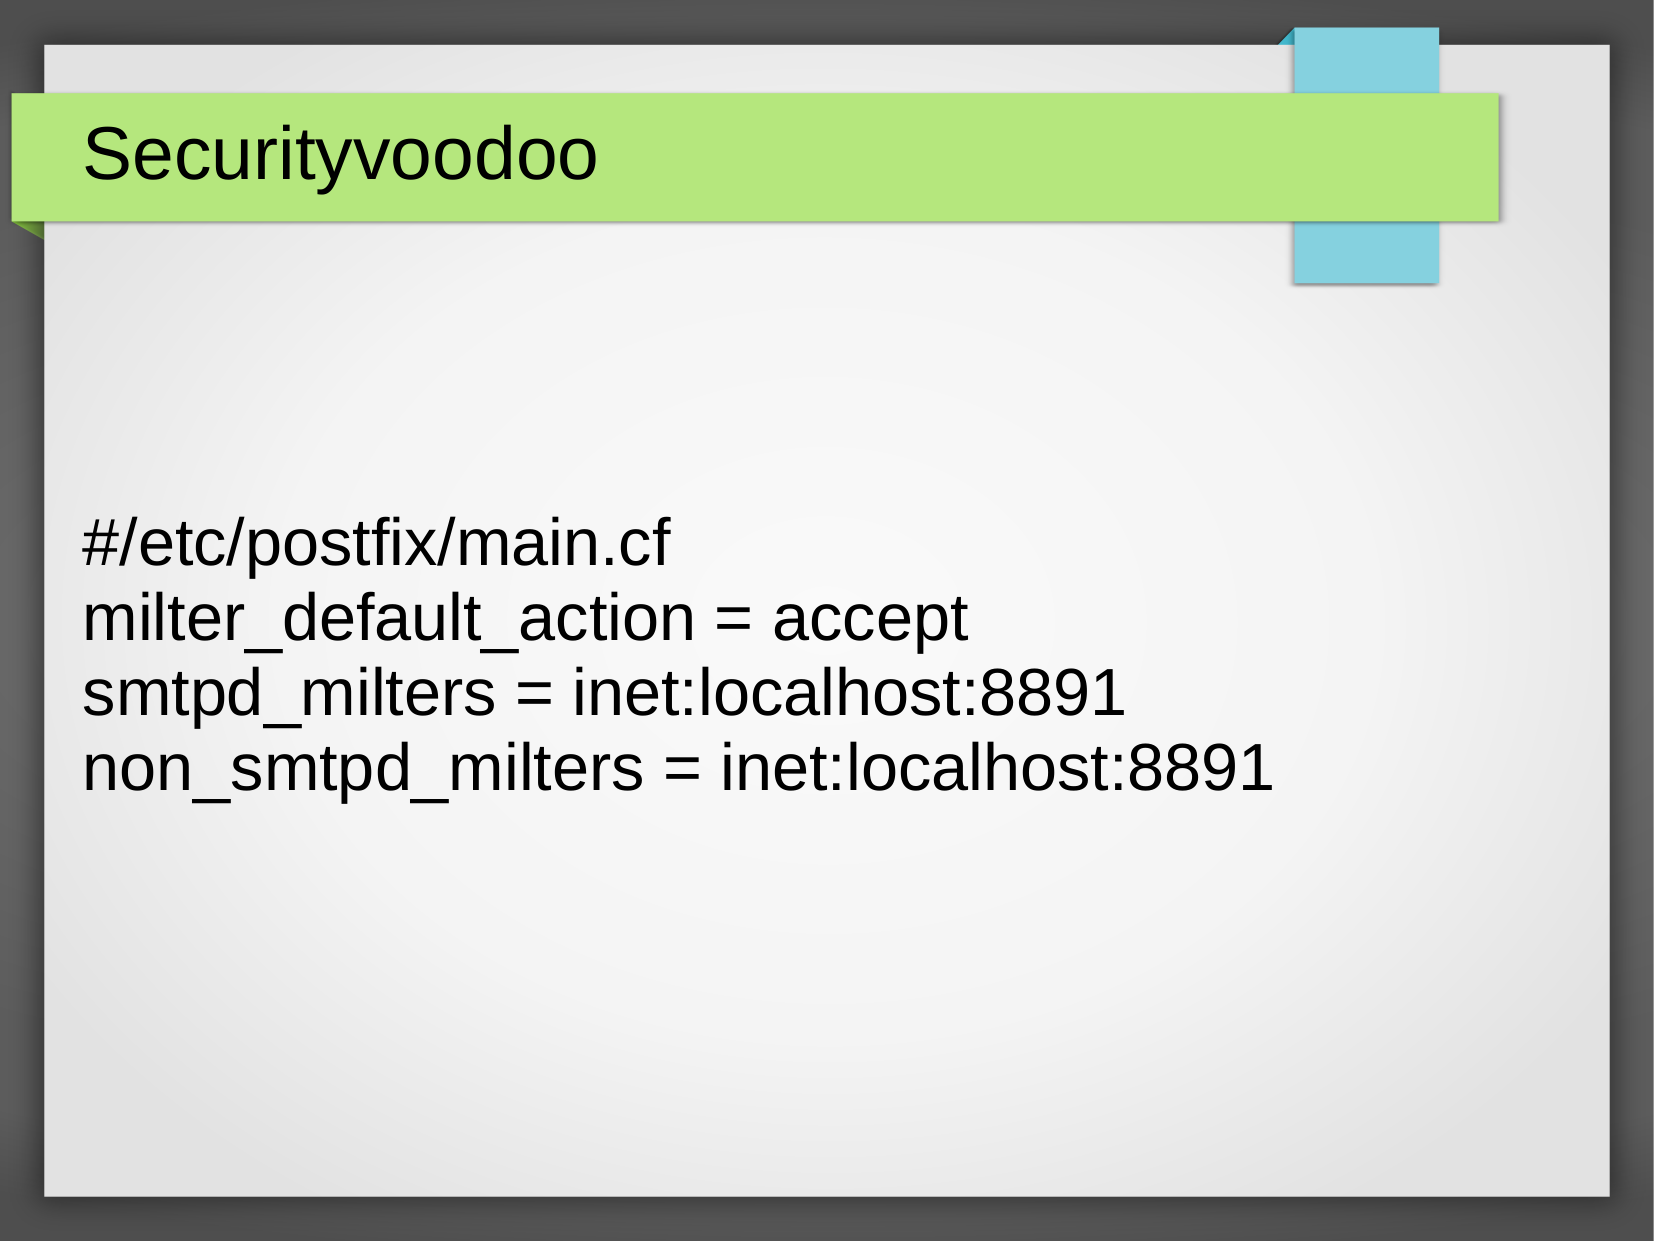

# Securityvoodoo
#/etc/postfix/main.cf
milter_default_action = accept
smtpd_milters = inet:localhost:8891
non_smtpd_milters = inet:localhost:8891